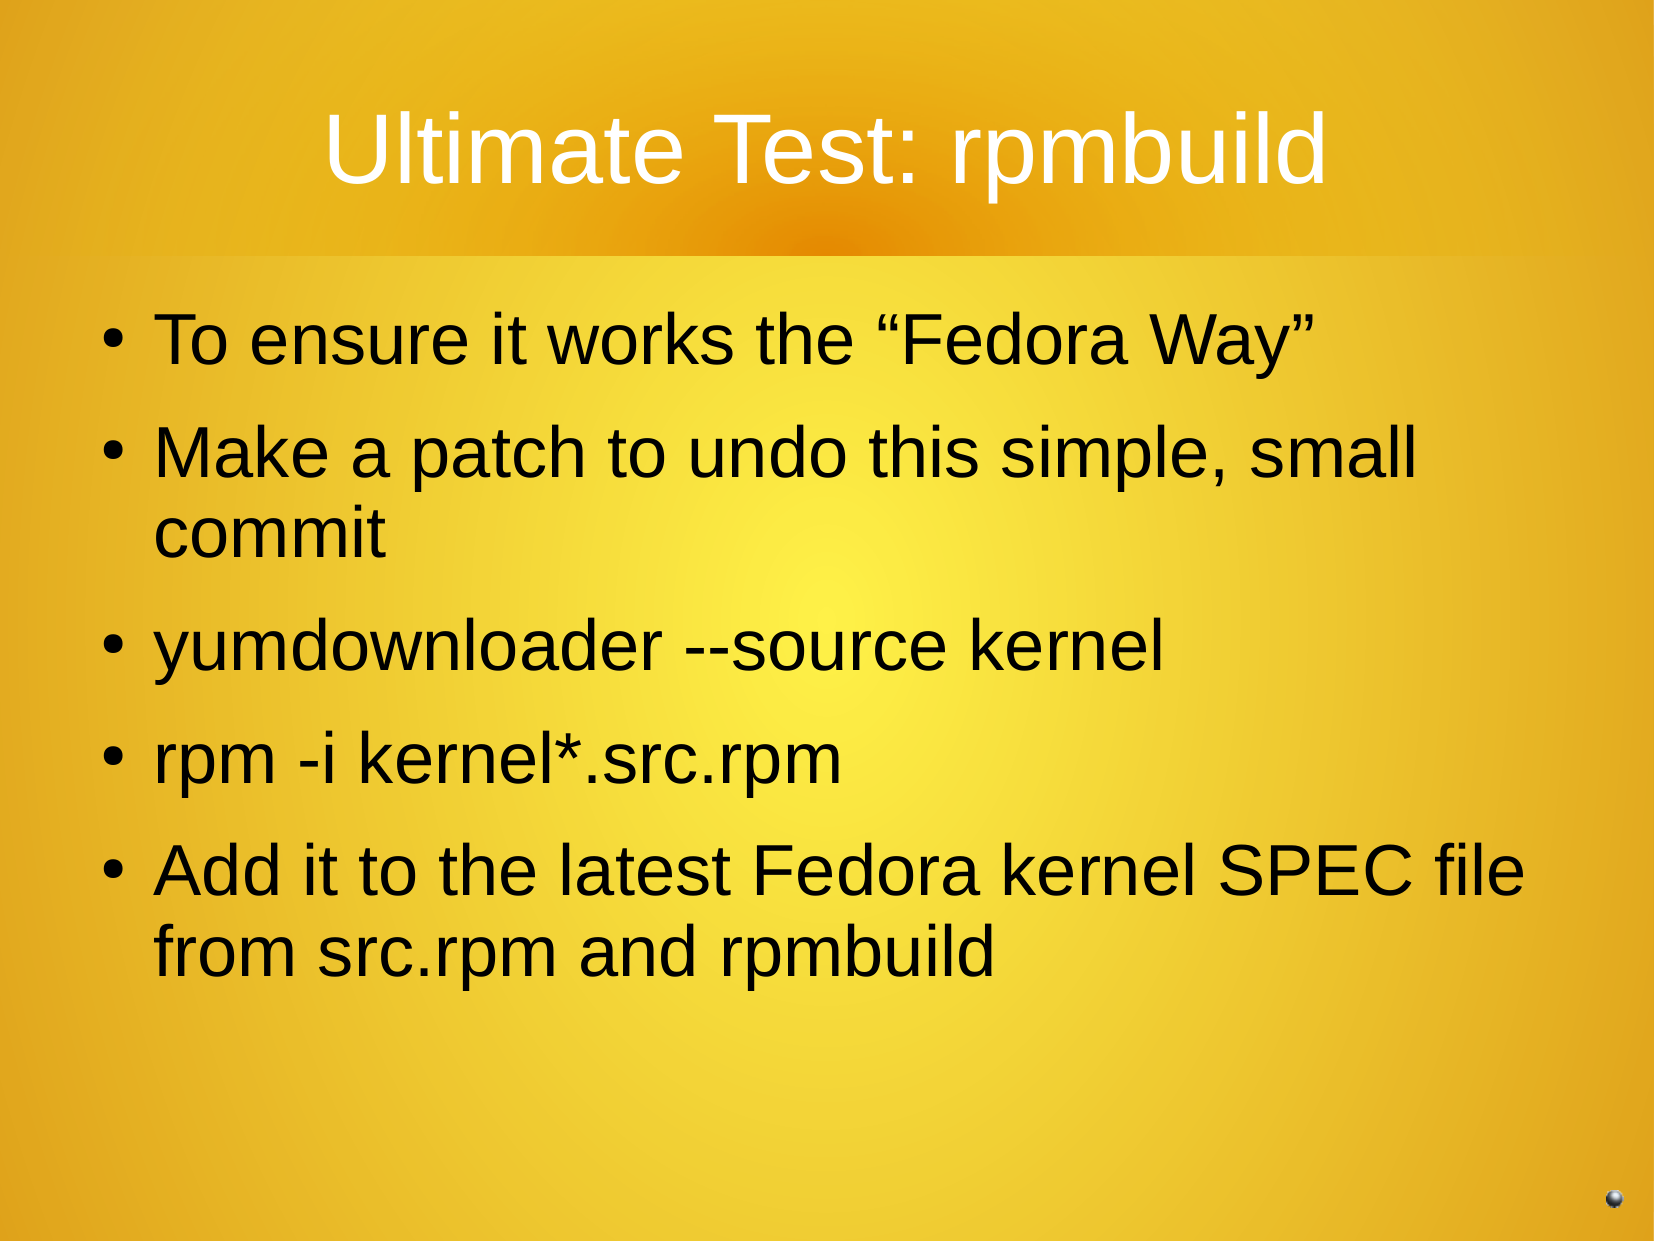

# Ultimate Test: rpmbuild
To ensure it works the “Fedora Way”
Make a patch to undo this simple, small commit
yumdownloader --source kernel
rpm -i kernel*.src.rpm
Add it to the latest Fedora kernel SPEC file from src.rpm and rpmbuild